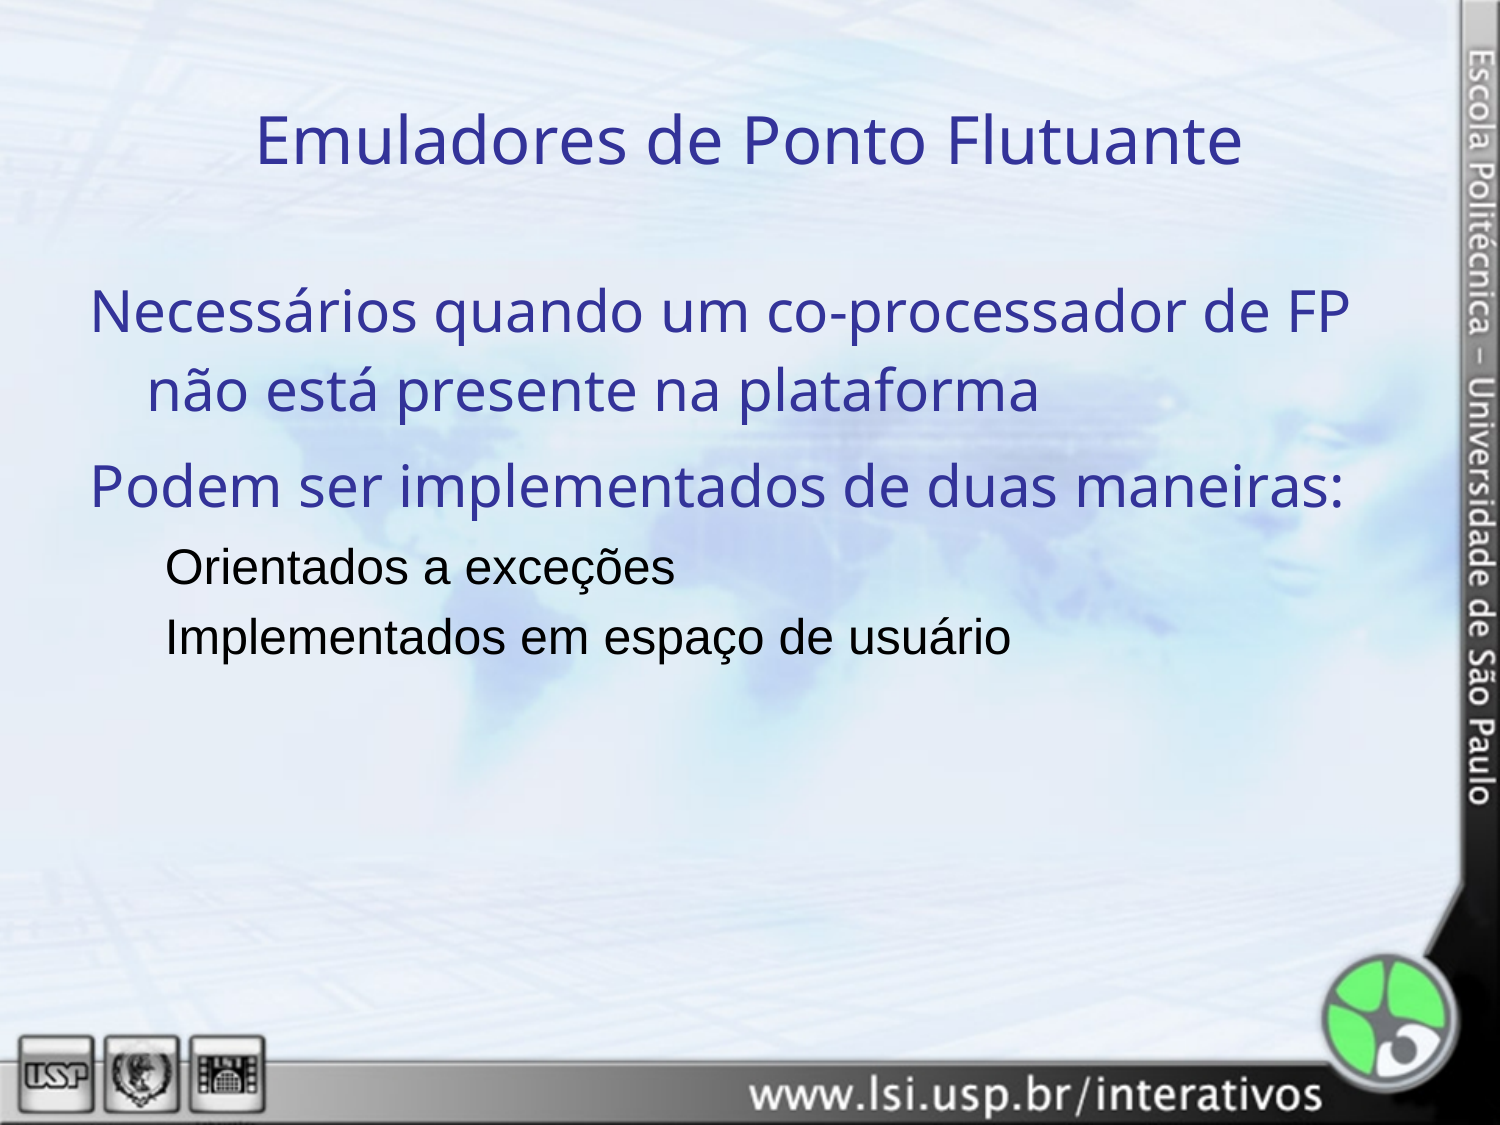

# Emuladores de Ponto Flutuante
Necessários quando um co-processador de FP não está presente na plataforma
Podem ser implementados de duas maneiras:
Orientados a exceções
Implementados em espaço de usuário